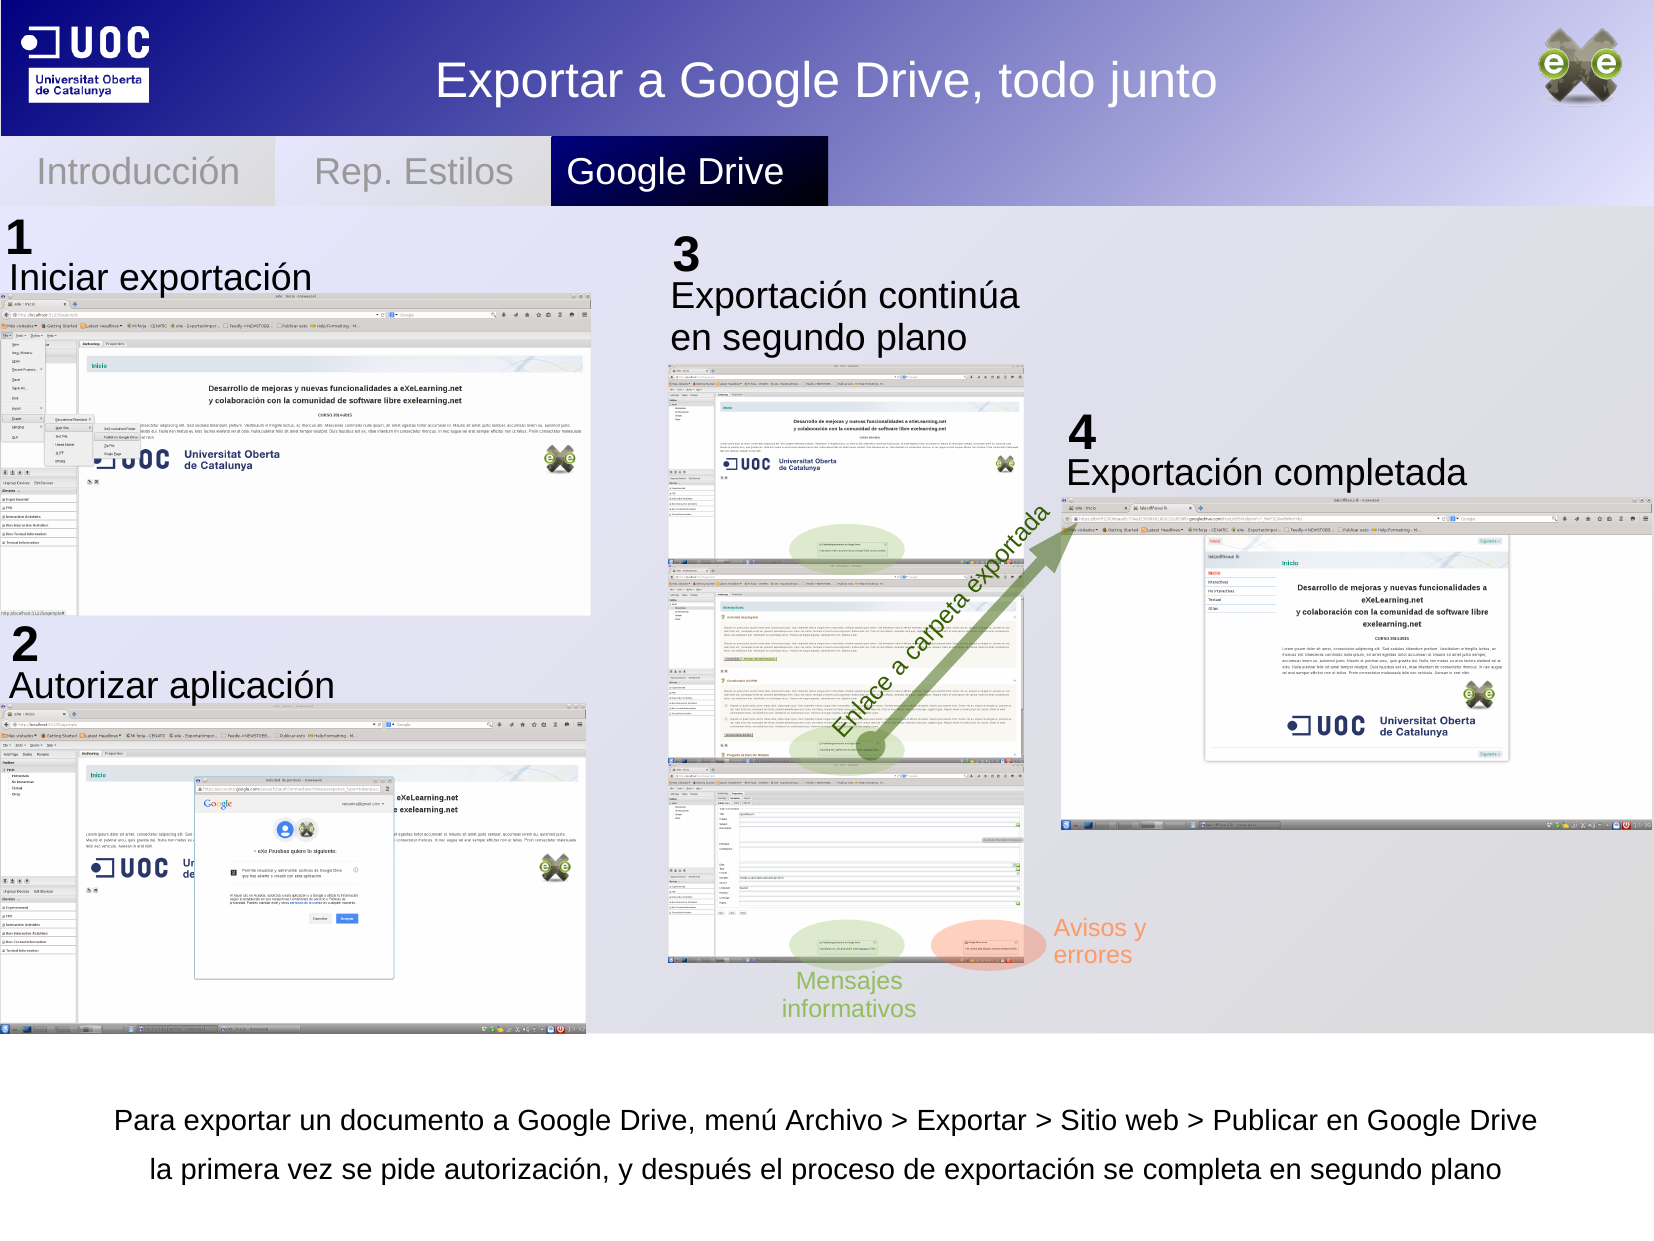

Exportar a Google Drive, todo junto
Introducción
Rep. Estilos
Google Drive
1
3
Iniciar exportación
Exportación continúa
en segundo plano
4
Exportación completada
Enlace a carpeta exportada
2
Autorizar aplicación
Avisos y
errores
Mensajes
informativos
Para exportar un documento a Google Drive, menú Archivo > Exportar > Sitio web > Publicar en Google Drive
la primera vez se pide autorización, y después el proceso de exportación se completa en segundo plano